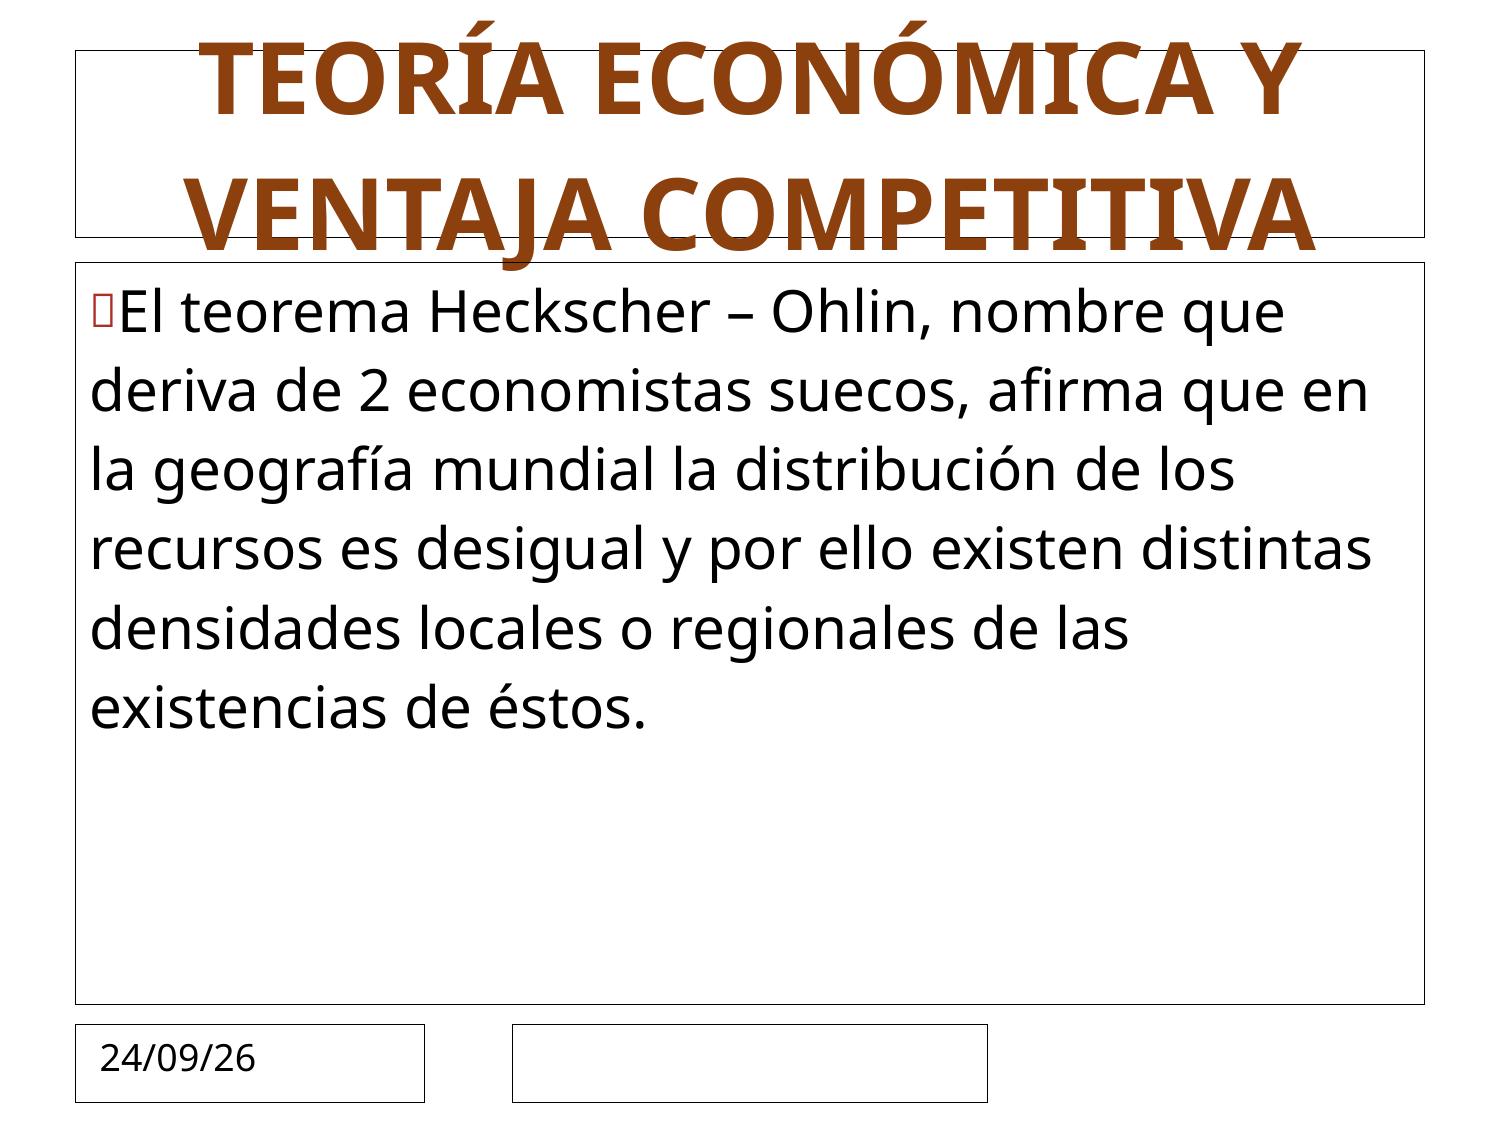

# TEORÍA ECONÓMICA Y VENTAJA COMPETITIVA
El teorema Heckscher – Ohlin, nombre que deriva de 2 economistas suecos, afirma que en la geografía mundial la distribución de los recursos es desigual y por ello existen distintas densidades locales o regionales de las existencias de éstos.